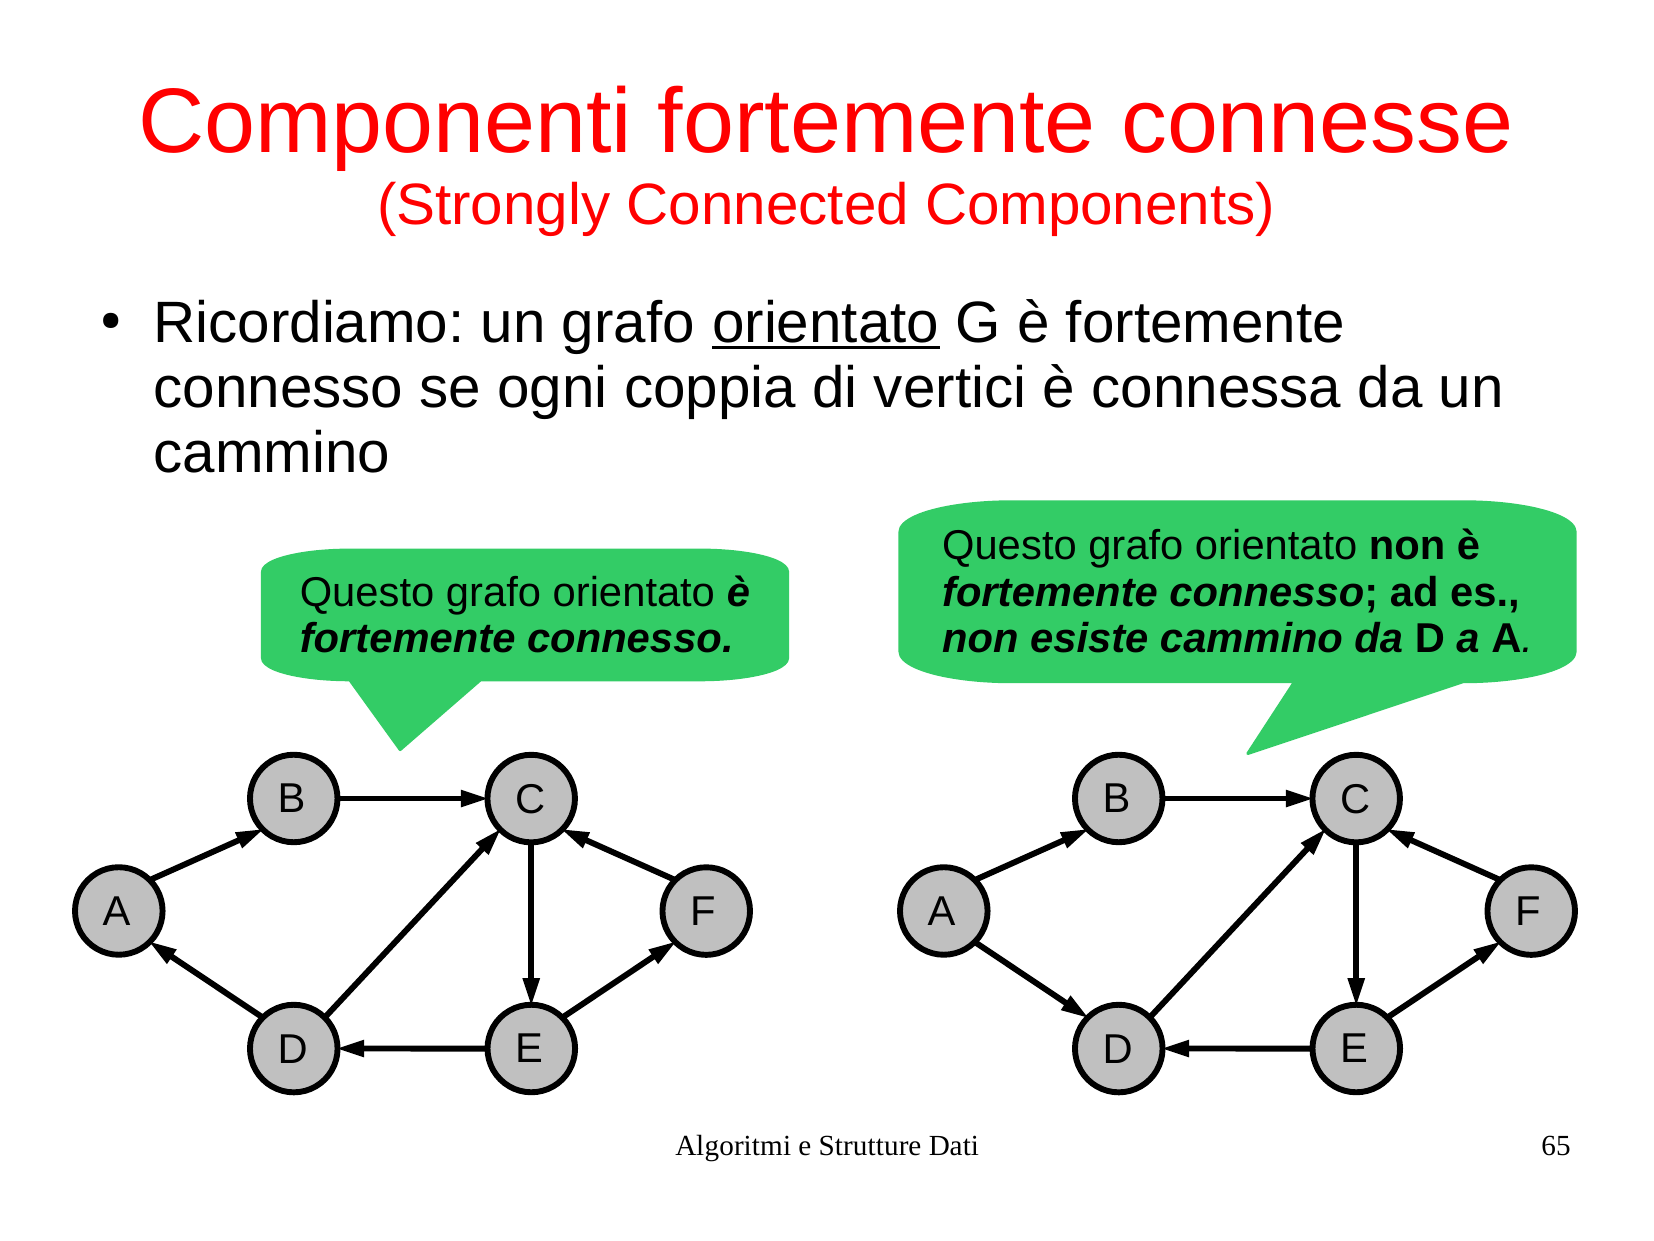

# Componenti fortemente connesse (Strongly Connected Components)
Ricordiamo: un grafo orientato G è fortemente connesso se ogni coppia di vertici è connessa da un cammino
Questo grafo orientato non è fortemente connesso; ad es., non esiste cammino da D a A.
Questo grafo orientato è fortemente connesso.
B
C
A
F
D
E
B
C
A
F
D
E
Algoritmi e Strutture Dati
65